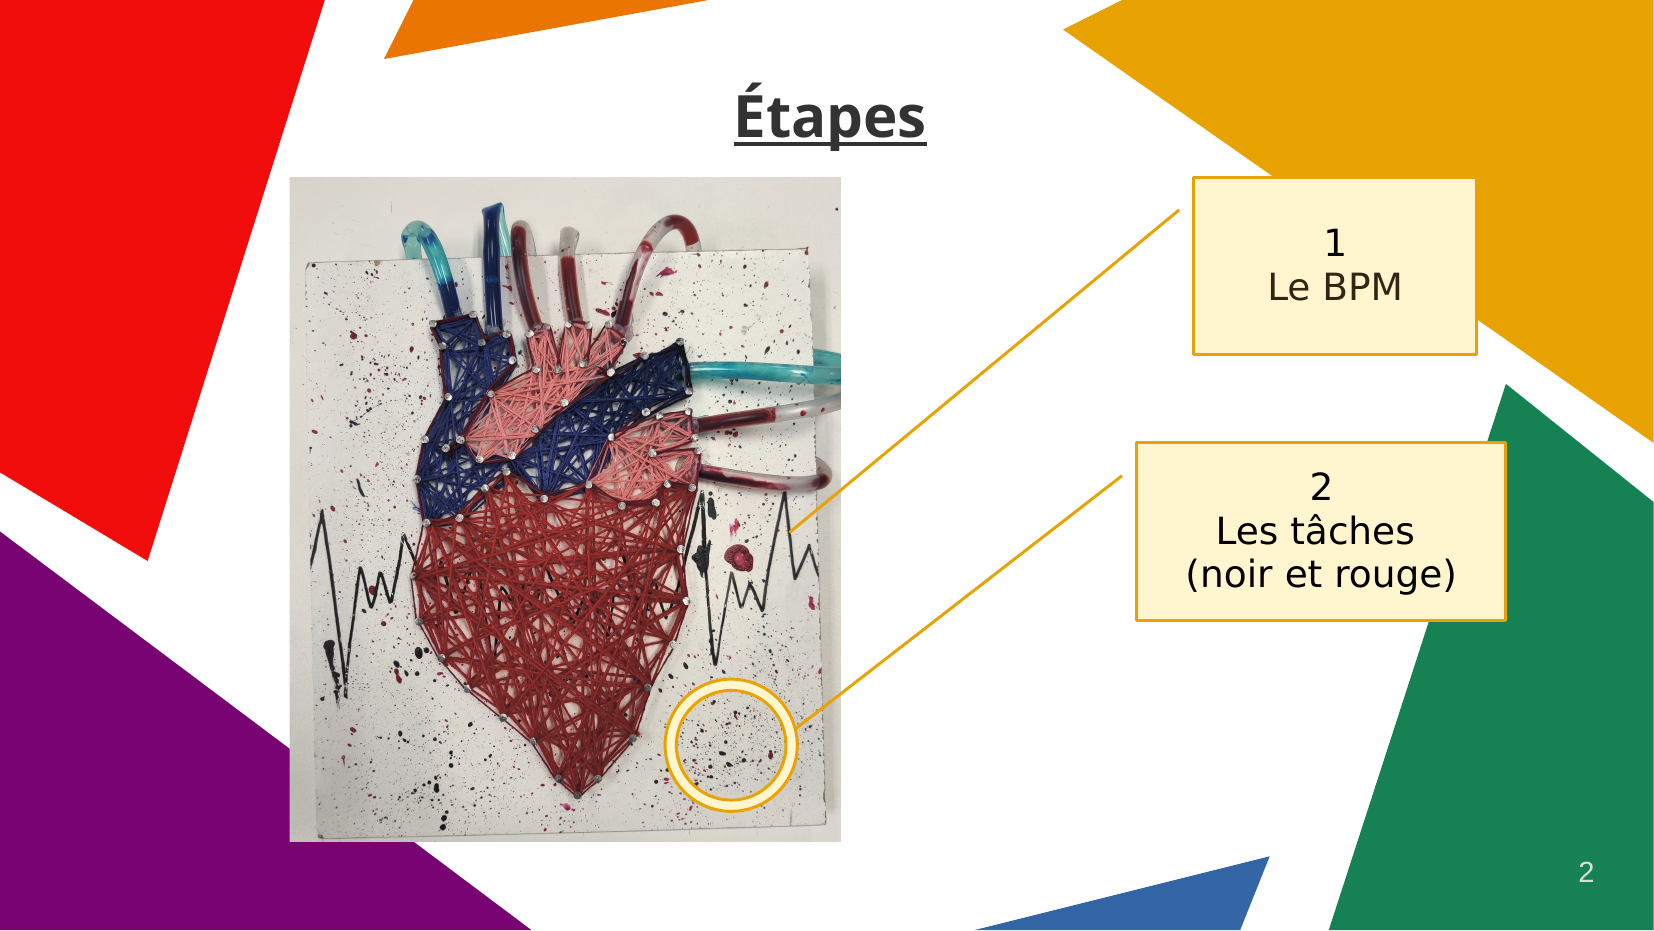

# Étapes
1
Le BPM
2
Les tâches
(noir et rouge)
2